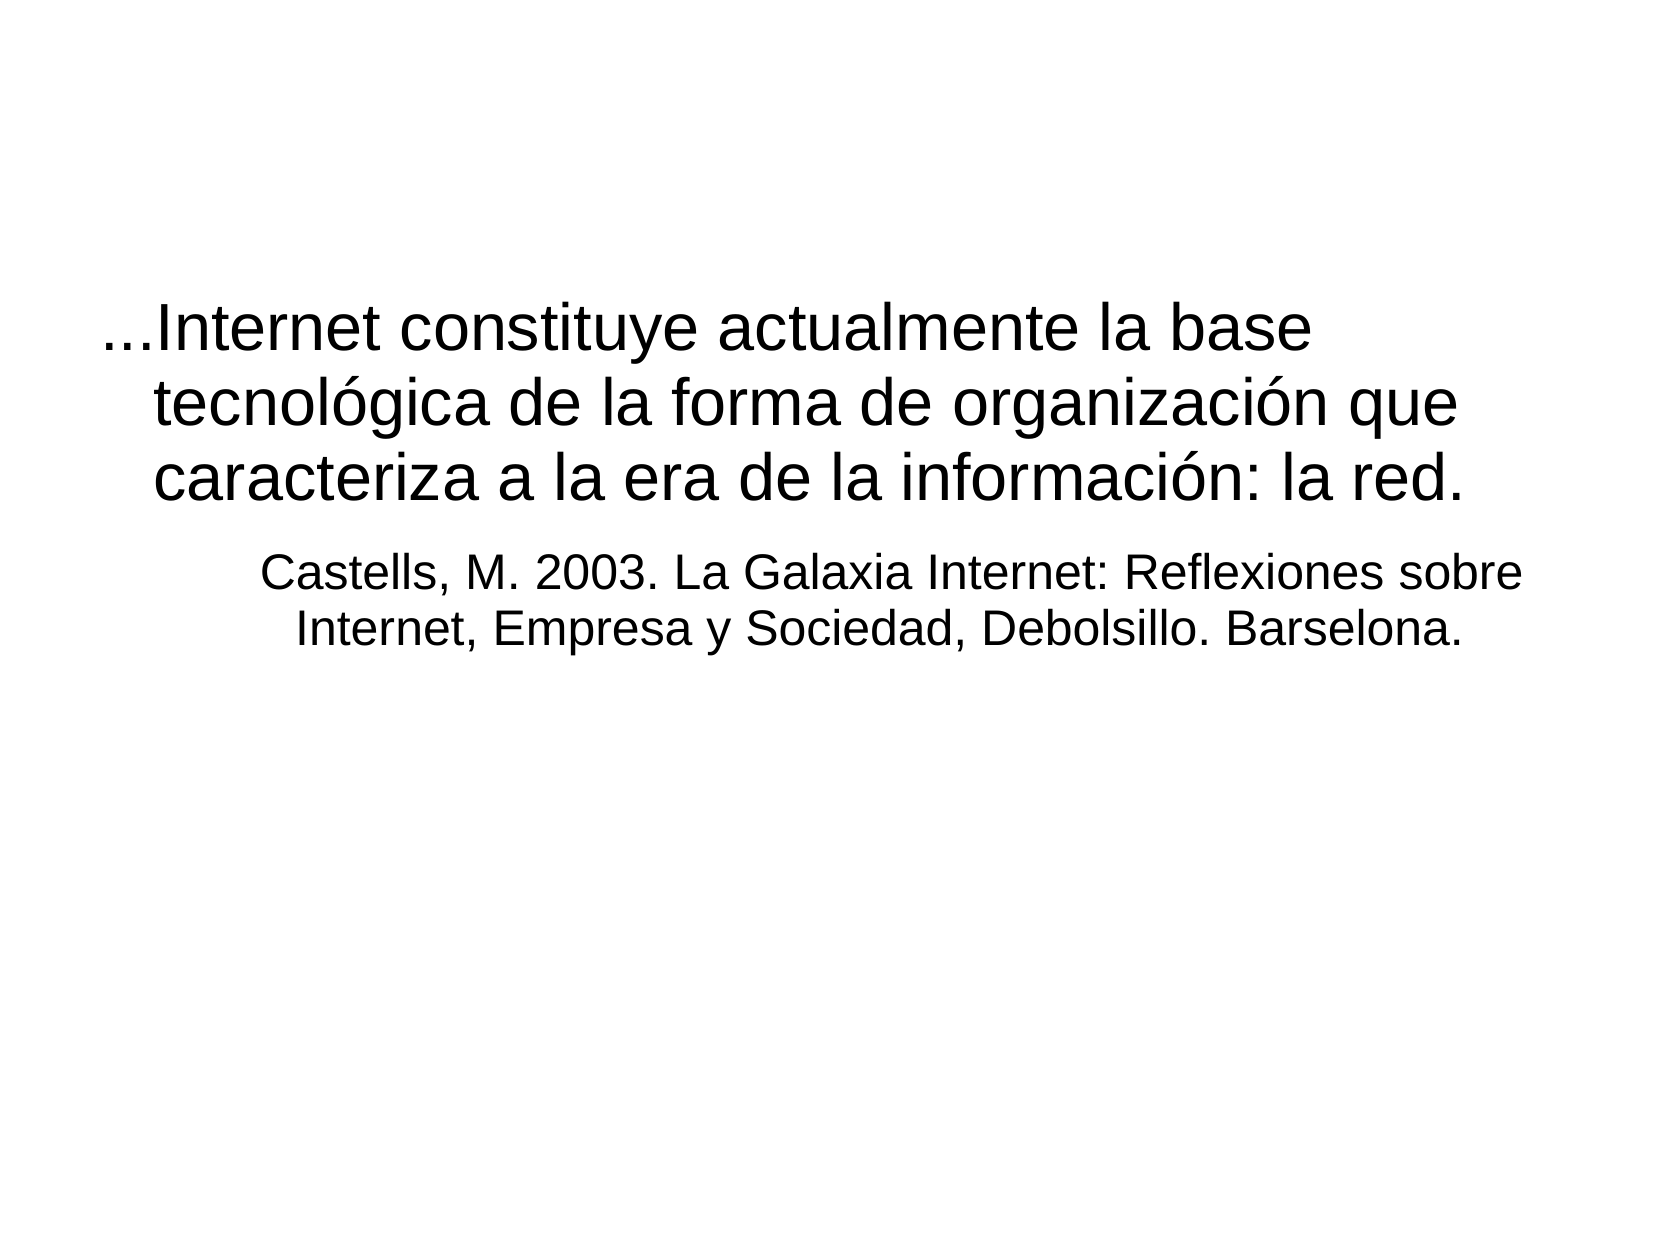

# ...Internet constituye actualmente la base tecnológica de la forma de organización que caracteriza a la era de la información: la red.
Castells, M. 2003. La Galaxia Internet: Reflexiones sobre Internet, Empresa y Sociedad, Debolsillo. Barselona.